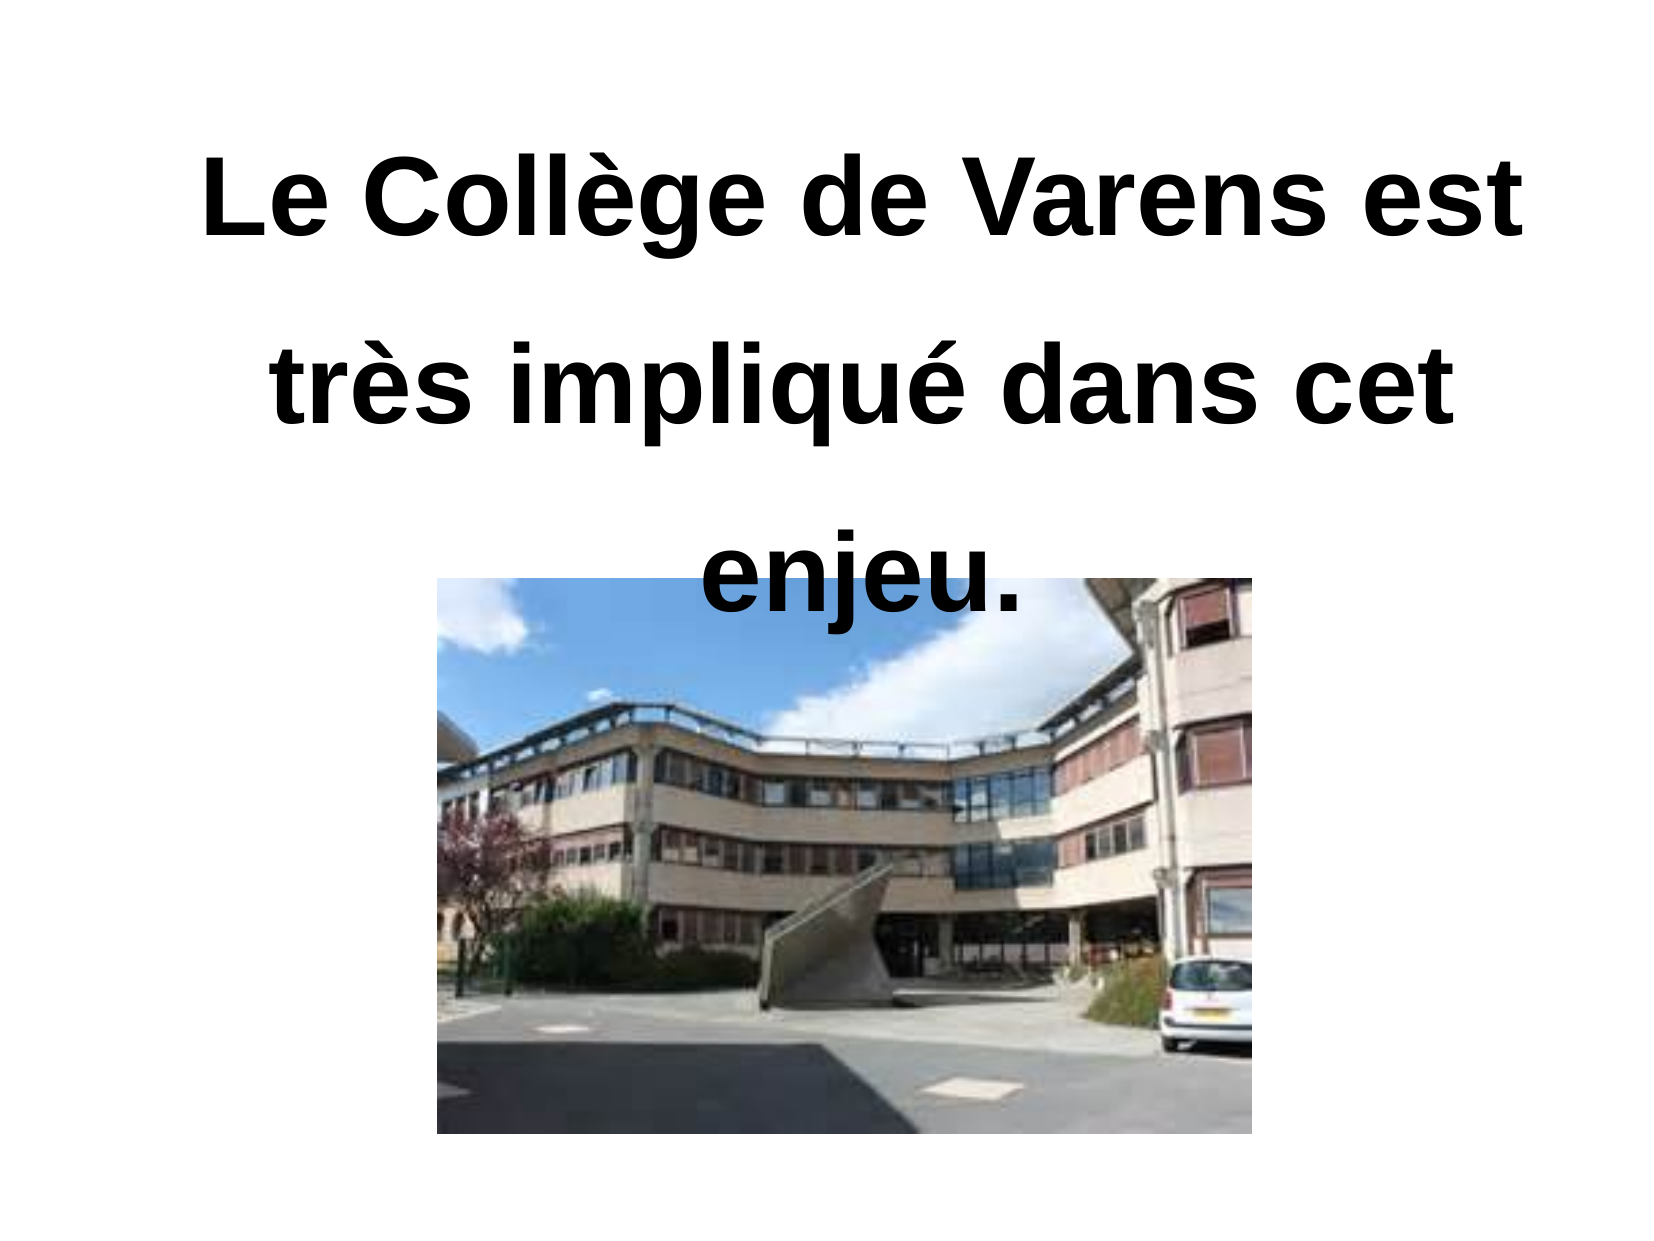

# Le Collège de Varens est très impliqué dans cet enjeu.